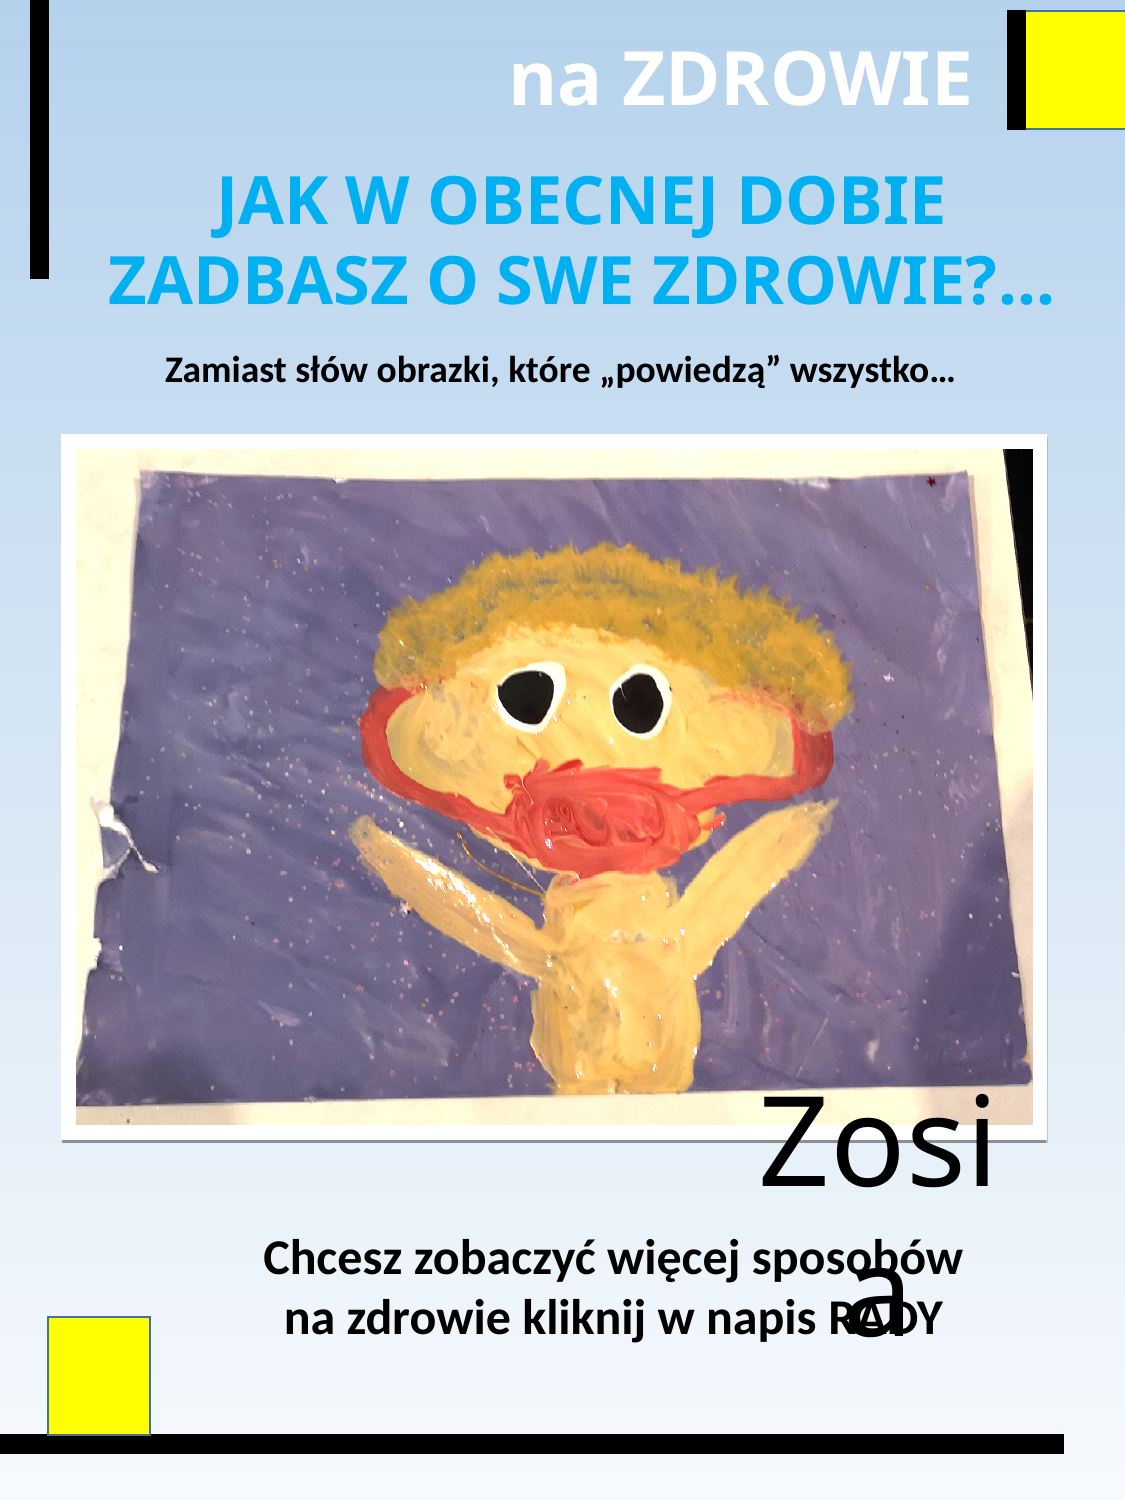

na ZDROWIE
JAK W OBECNEJ DOBIE ZADBASZ O SWE ZDROWIE?…
Zamiast słów obrazki, które „powiedzą” wszystko…
Zosia
Chcesz zobaczyć więcej sposobów na zdrowie kliknij w napis RADY